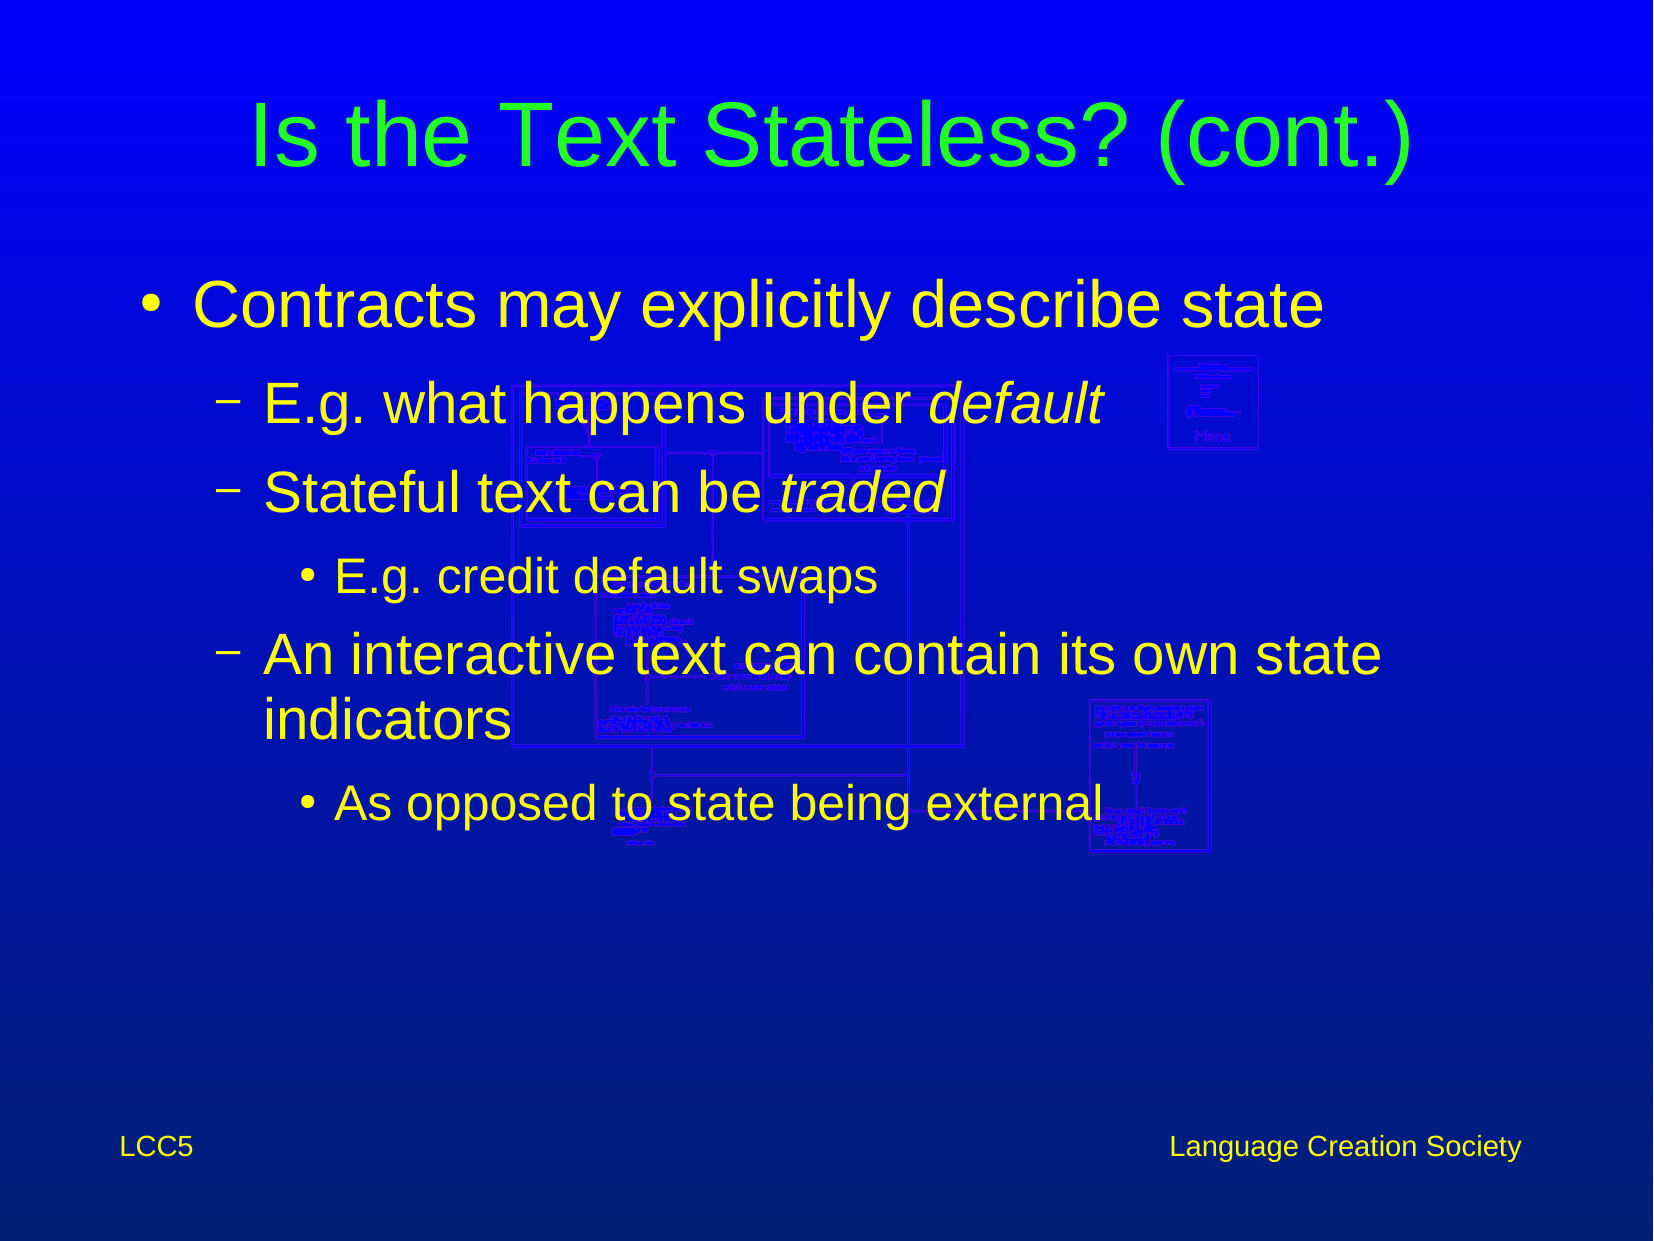

# Is the Text Stateless? (cont.)
Contracts may explicitly describe state
E.g. what happens under default
Stateful text can be traded
E.g. credit default swaps
An interactive text can contain its own state indicators
As opposed to state being external